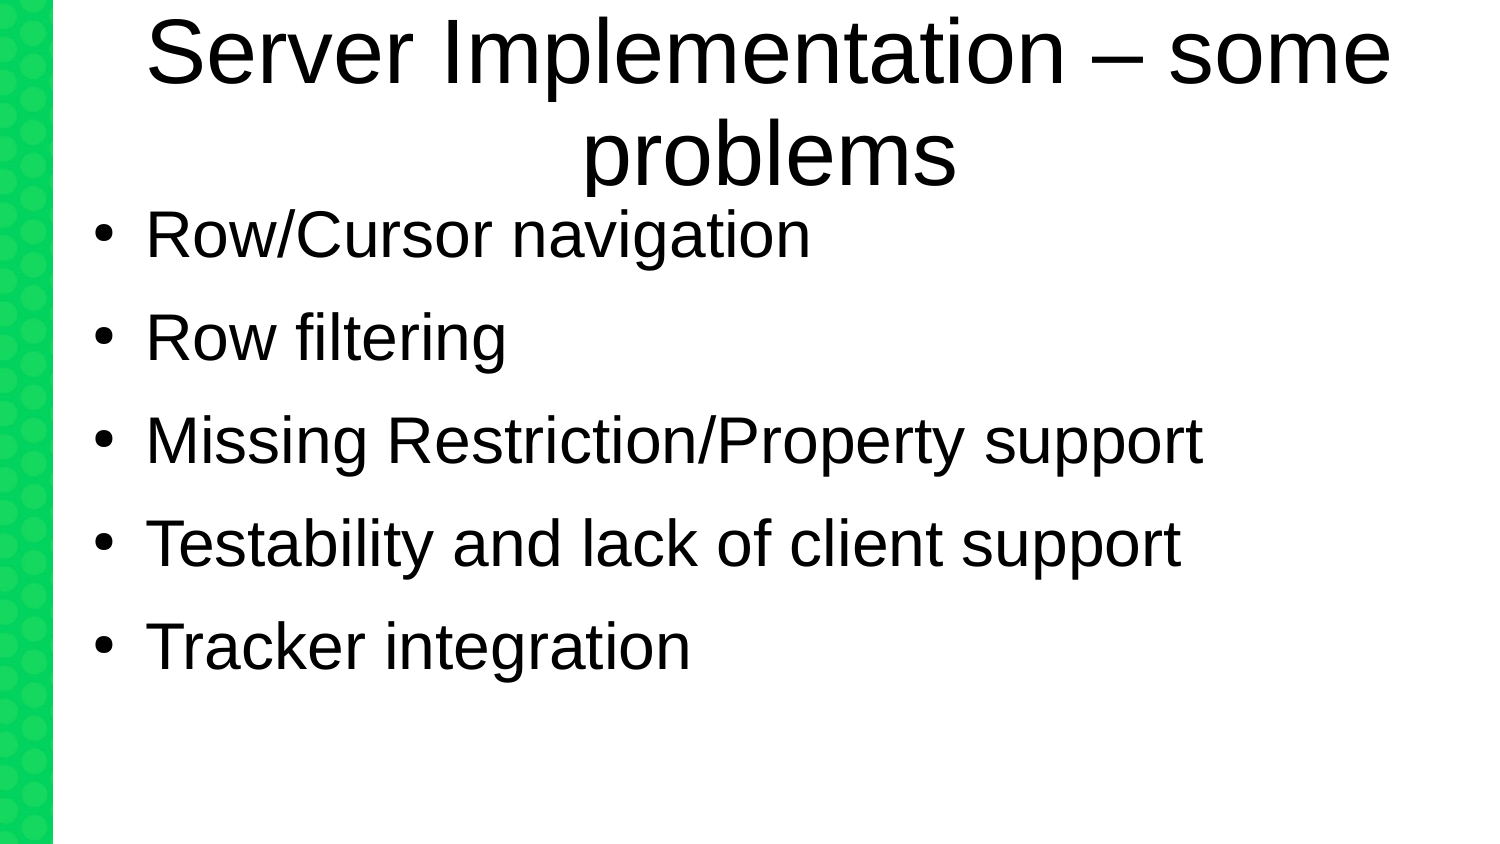

# Server Implementation – some problems
Row/Cursor navigation
Row filtering
Missing Restriction/Property support
Testability and lack of client support
Tracker integration